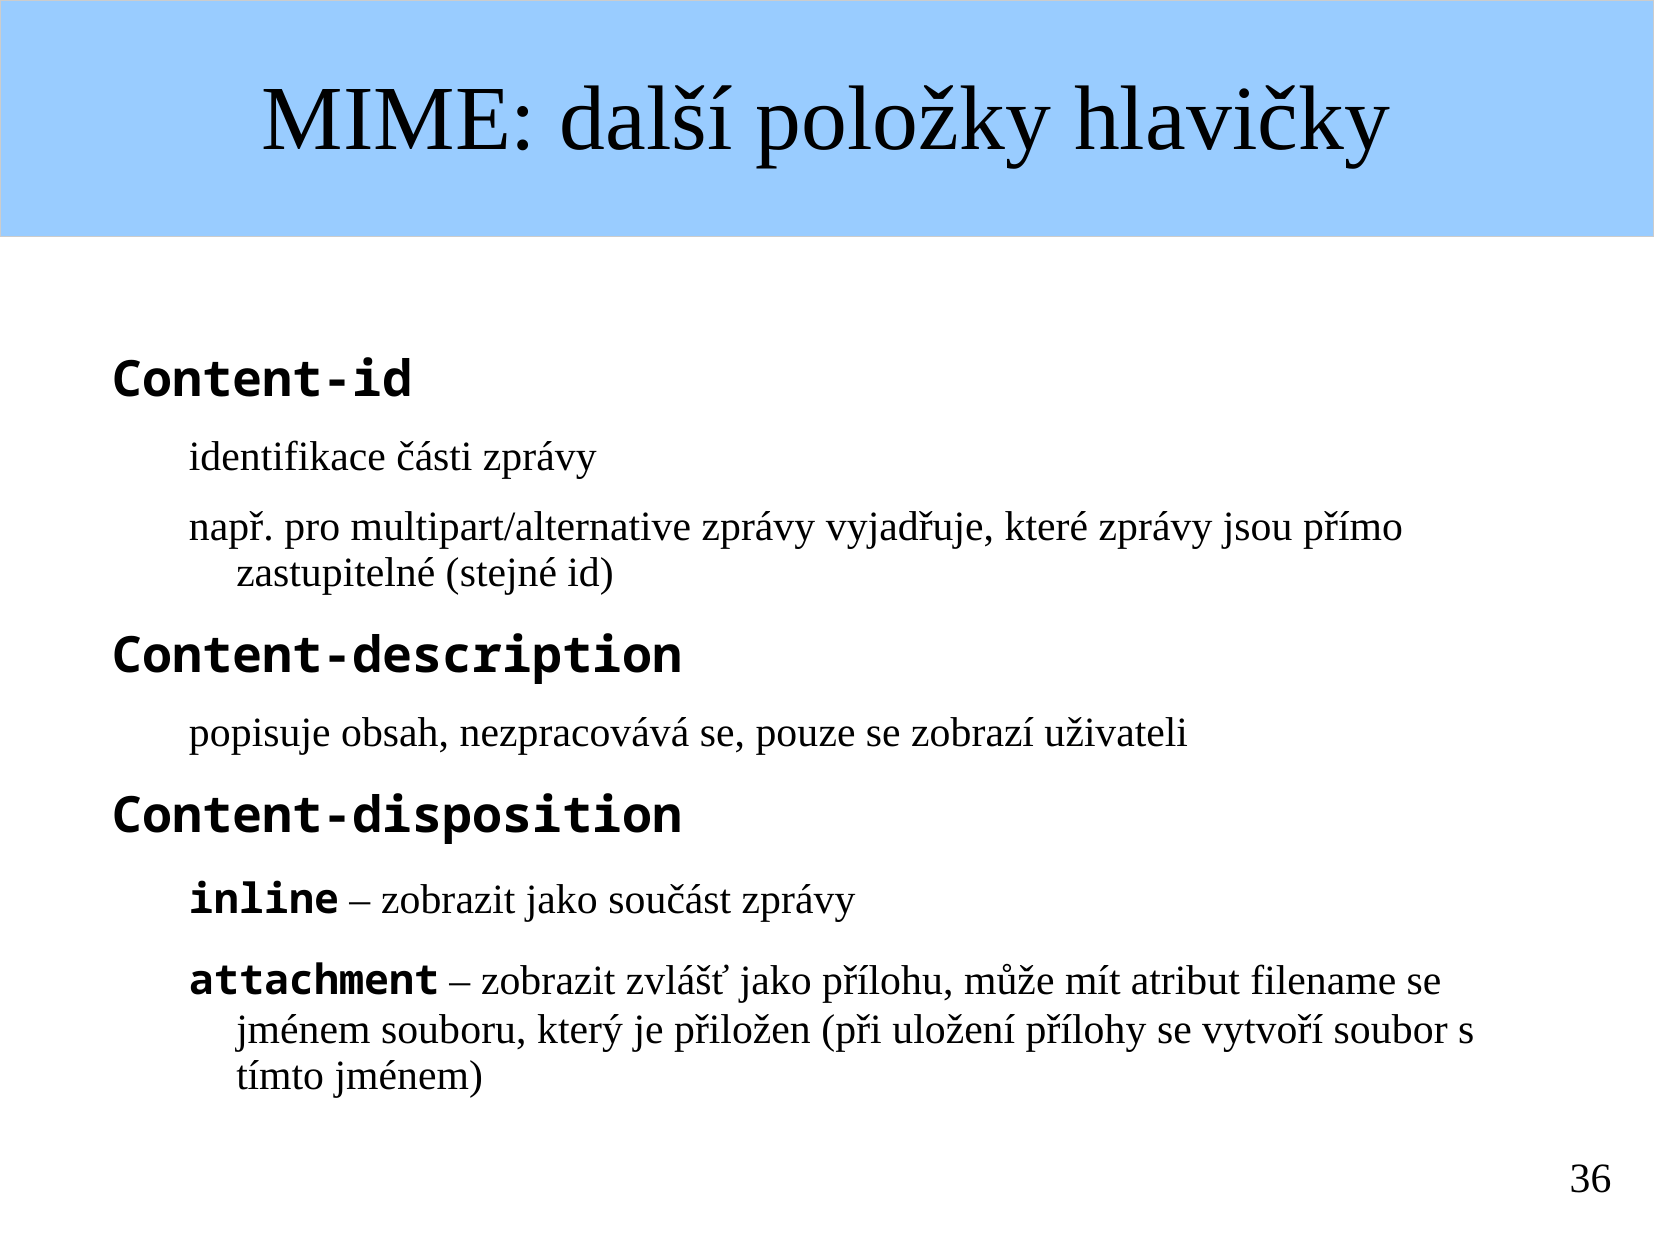

# MIME: další položky hlavičky
Content-id
identifikace části zprávy
např. pro multipart/alternative zprávy vyjadřuje, které zprávy jsou přímo zastupitelné (stejné id)
Content-description
popisuje obsah, nezpracovává se, pouze se zobrazí uživateli
Content-disposition
inline – zobrazit jako součást zprávy
attachment – zobrazit zvlášť jako přílohu, může mít atribut filename se jménem souboru, který je přiložen (při uložení přílohy se vytvoří soubor s tímto jménem)